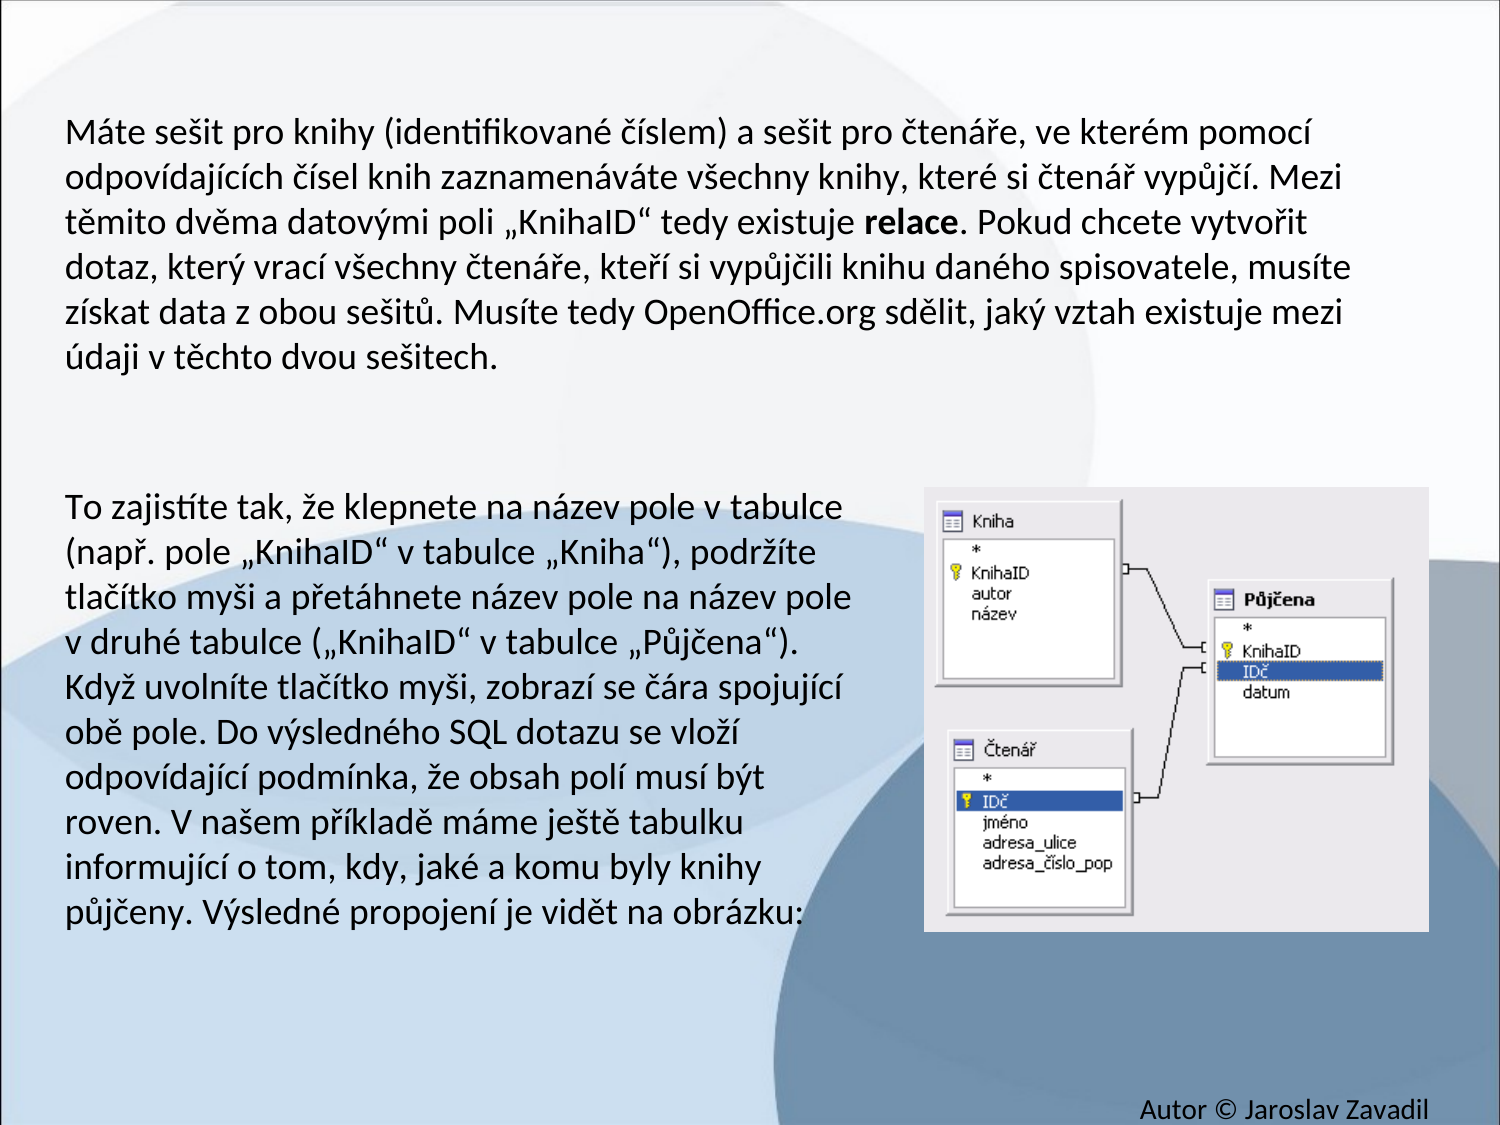

Máte sešit pro knihy (identifikované číslem) a sešit pro čtenáře, ve kterém pomocí odpovídajících čísel knih zaznamenáváte všechny knihy, které si čtenář vypůjčí. Mezi těmito dvěma datovými poli „KnihaID“ tedy existuje relace. Pokud chcete vytvořit dotaz, který vrací všechny čtenáře, kteří si vypůjčili knihu daného spisovatele, musíte získat data z obou sešitů. Musíte tedy OpenOffice.org sdělit, jaký vztah existuje mezi údaji v těchto dvou sešitech.
To zajistíte tak, že klepnete na název pole v tabulce (např. pole „KnihaID“ v tabulce „Kniha“), podržíte tlačítko myši a přetáhnete název pole na název pole v druhé tabulce („KnihaID“ v tabulce „Půjčena“). Když uvolníte tlačítko myši, zobrazí se čára spojující obě pole. Do výsledného SQL dotazu se vloží odpovídající podmínka, že obsah polí musí být roven. V našem příkladě máme ještě tabulku informující o tom, kdy, jaké a komu byly knihy půjčeny. Výsledné propojení je vidět na obrázku:
Autor © Jaroslav Zavadil